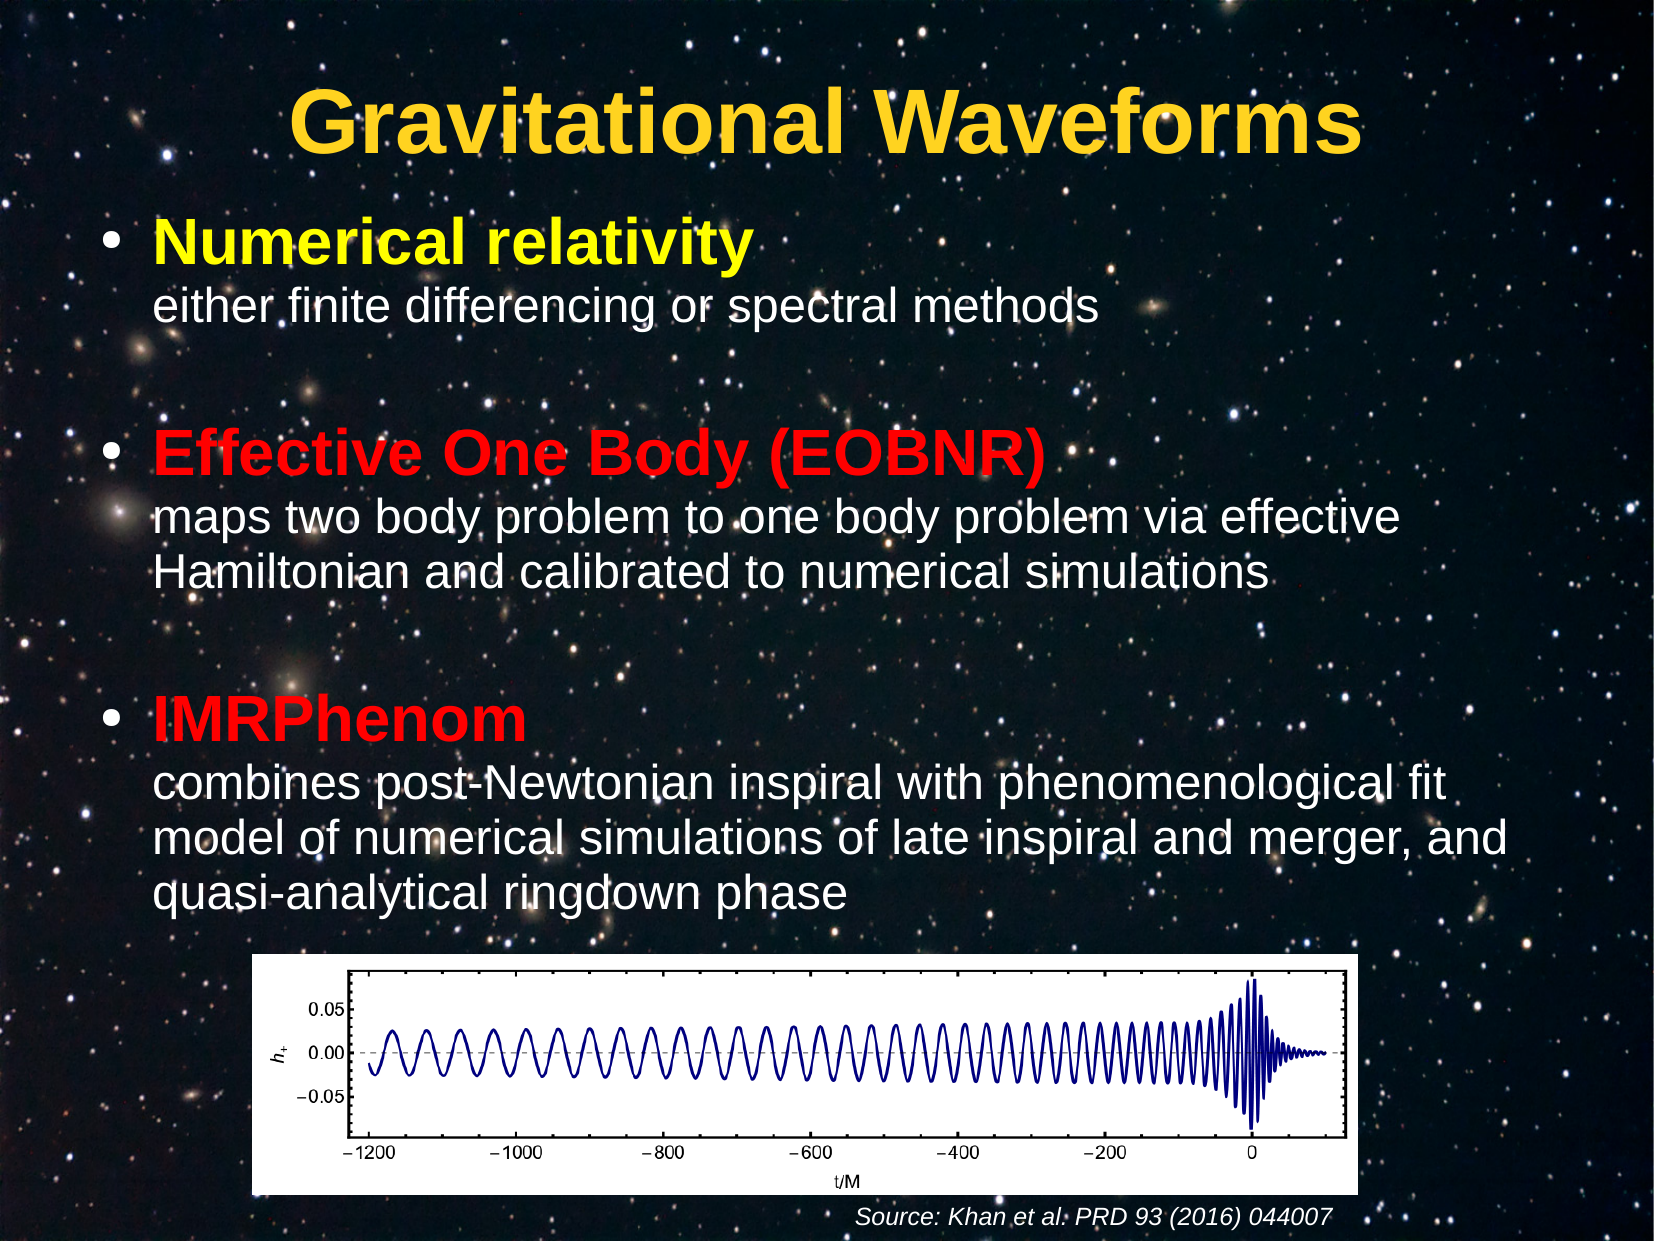

# Gravitational Waveforms
Numerical relativity
either finite differencing or spectral methods
Effective One Body (EOBNR)
maps two body problem to one body problem via effective Hamiltonian and calibrated to numerical simulations
IMRPhenom
combines post-Newtonian inspiral with phenomenological fit model of numerical simulations of late inspiral and merger, and quasi-analytical ringdown phase
Source: Khan et al. PRD 93 (2016) 044007